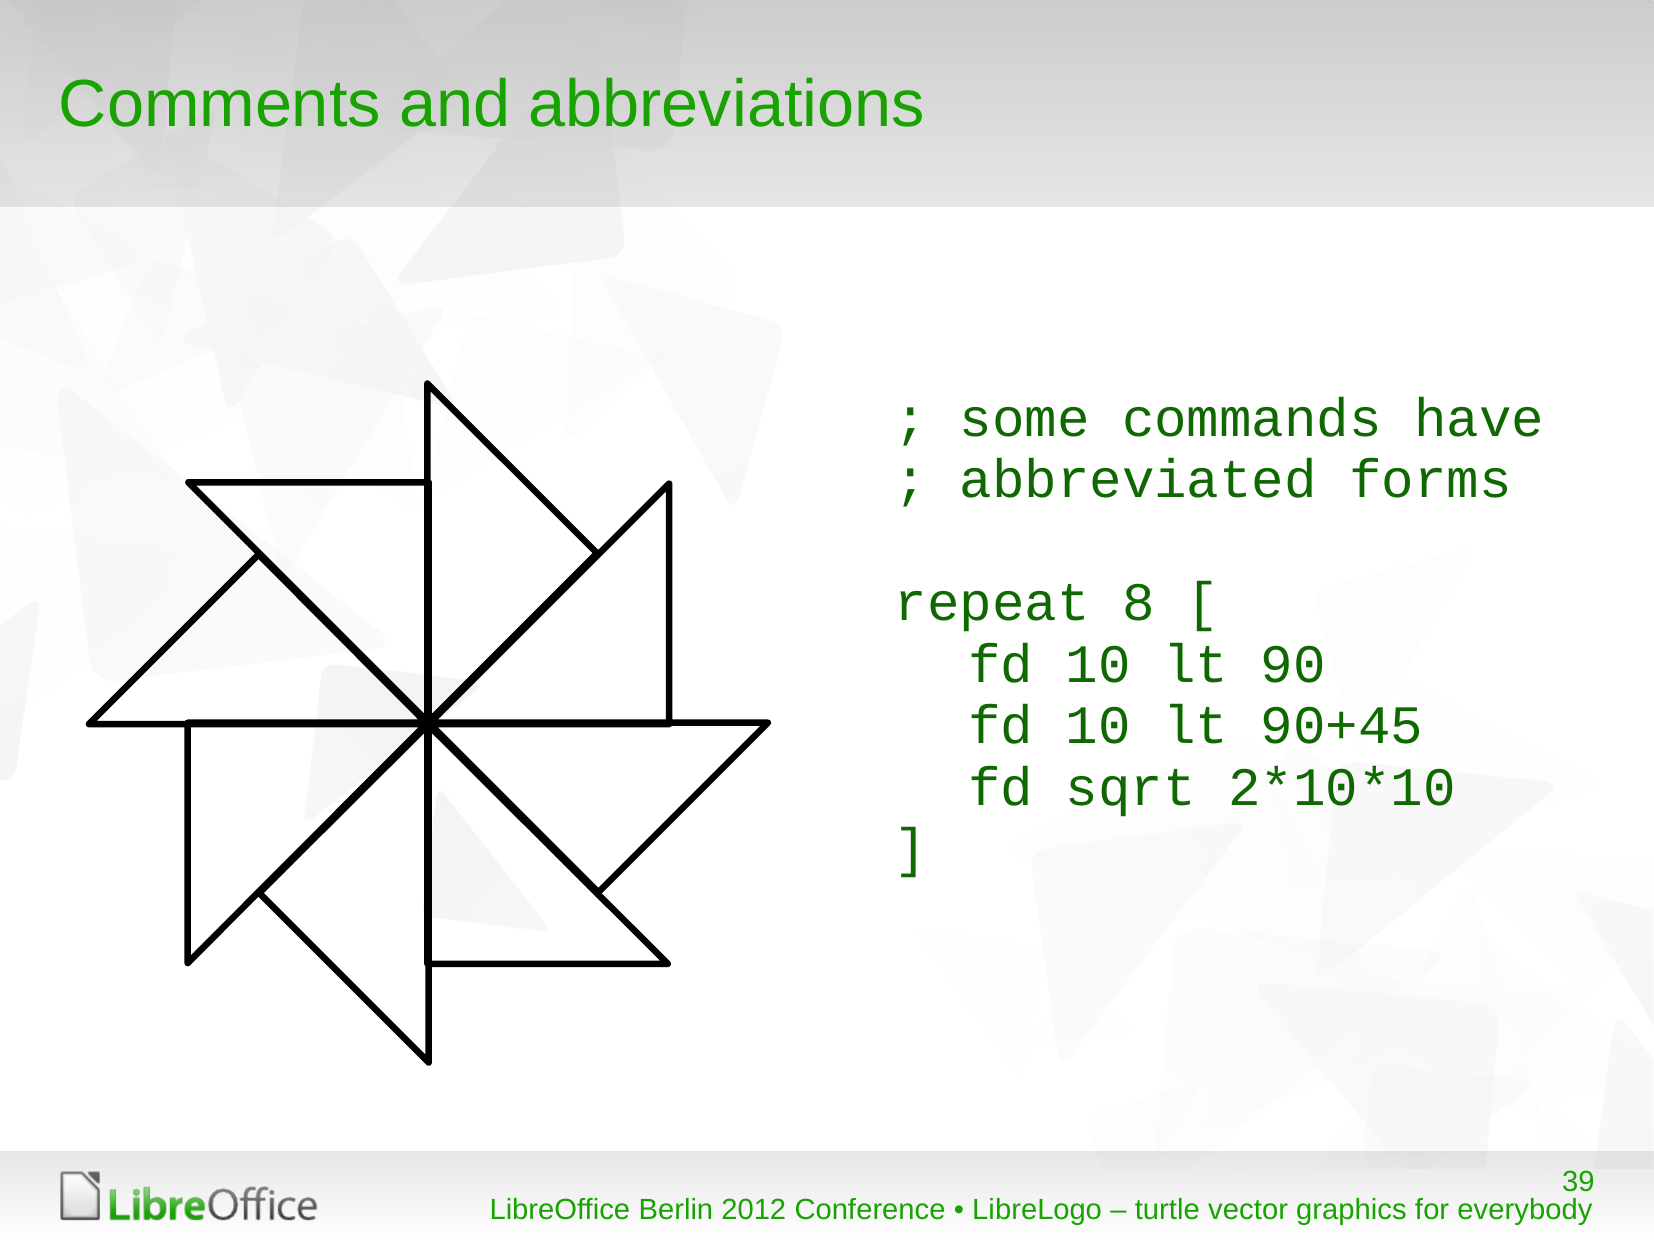

# Comments and abbreviations
; some commands have
; abbreviated forms
repeat 8 [
	fd 10 lt 90
	fd 10 lt 90+45
	fd sqrt 2*10*10
]
39
LibreOffice Berlin 2012 Conference • LibreLogo – turtle vector graphics for everybody